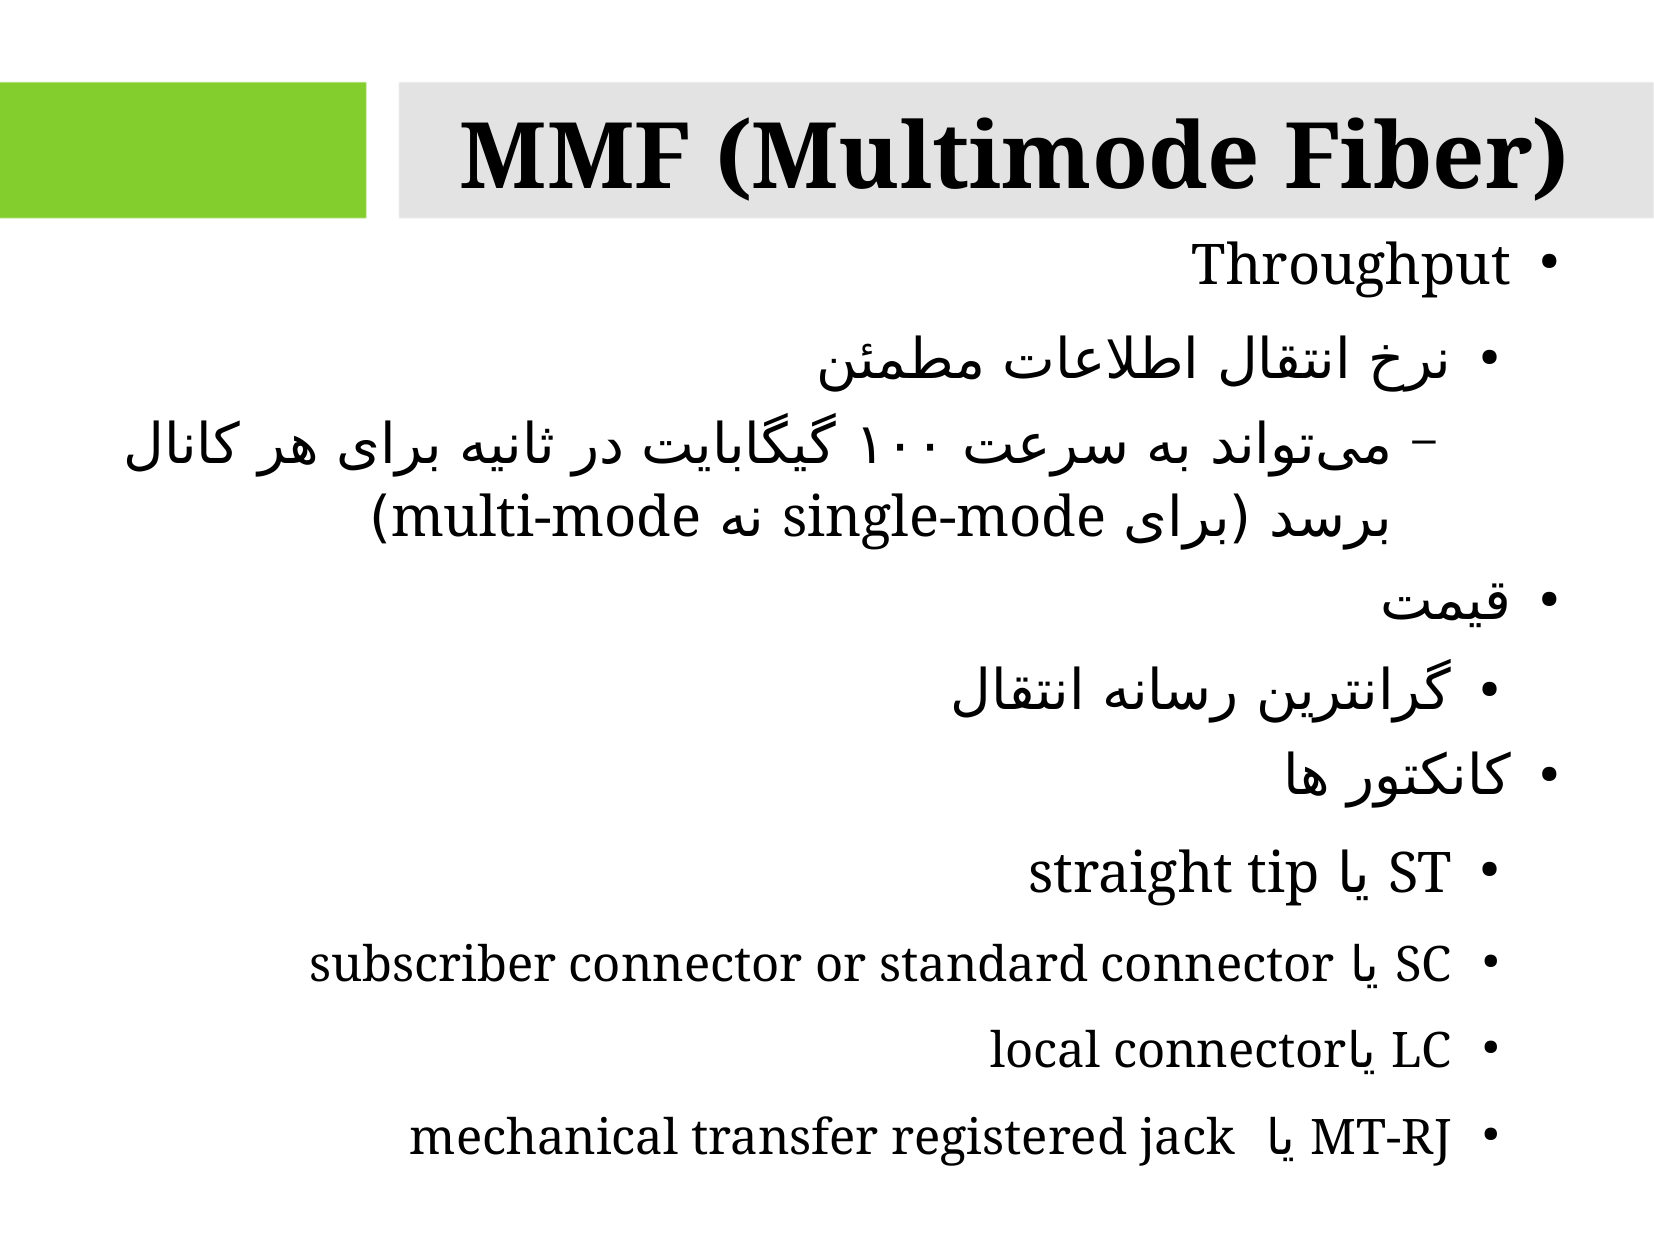

# MMF (Multimode Fiber)
Throughput
نرخ انتقال اطلاعات مطمئن
می‌تواند به سرعت ۱۰۰ گیگابایت در ثانیه برای هر کانال برسد (برای single-mode نه multi-mode)
قیمت
گرانترین رسانه انتقال
کانکتور ها
ST یا straight tip
SC یا subscriber connector or standard connector
LC یاlocal connector
MT-RJ یا mechanical transfer registered jack